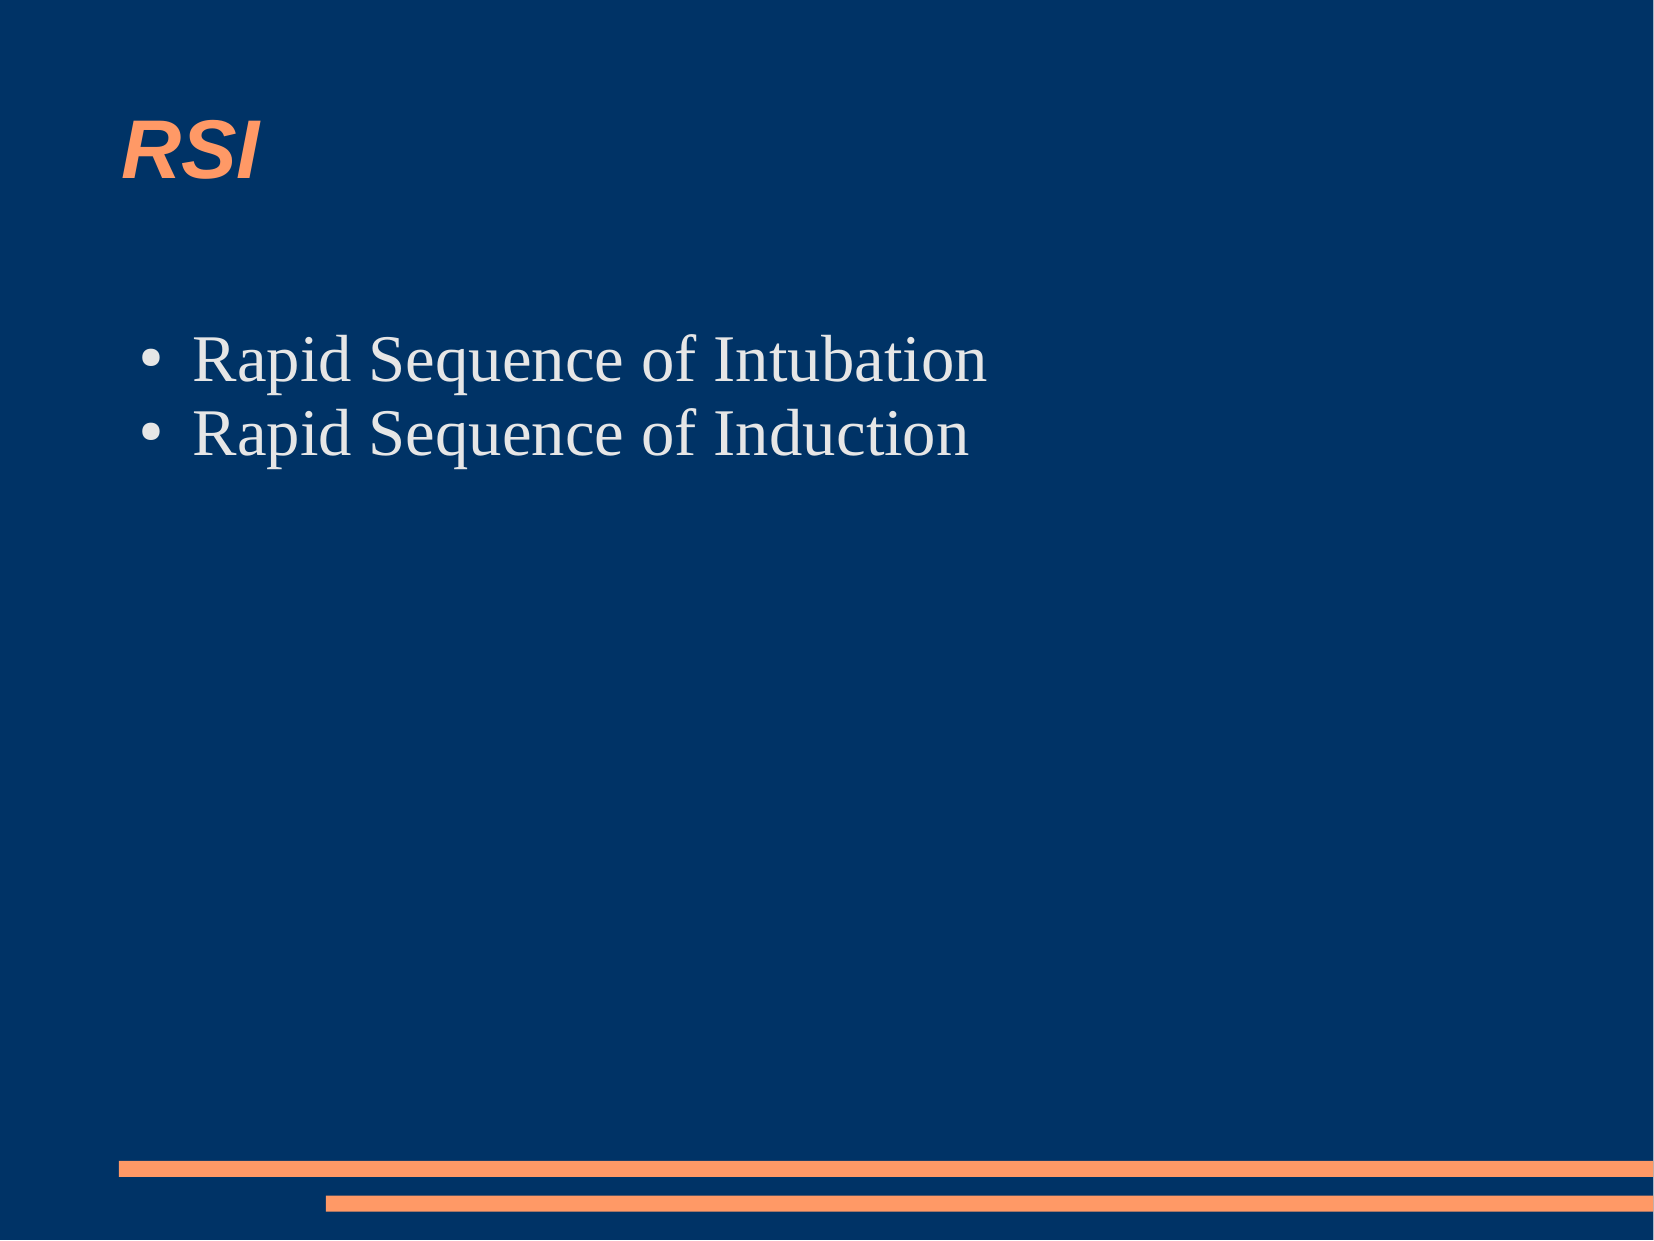

# RSI
Rapid Sequence of Intubation
Rapid Sequence of Induction